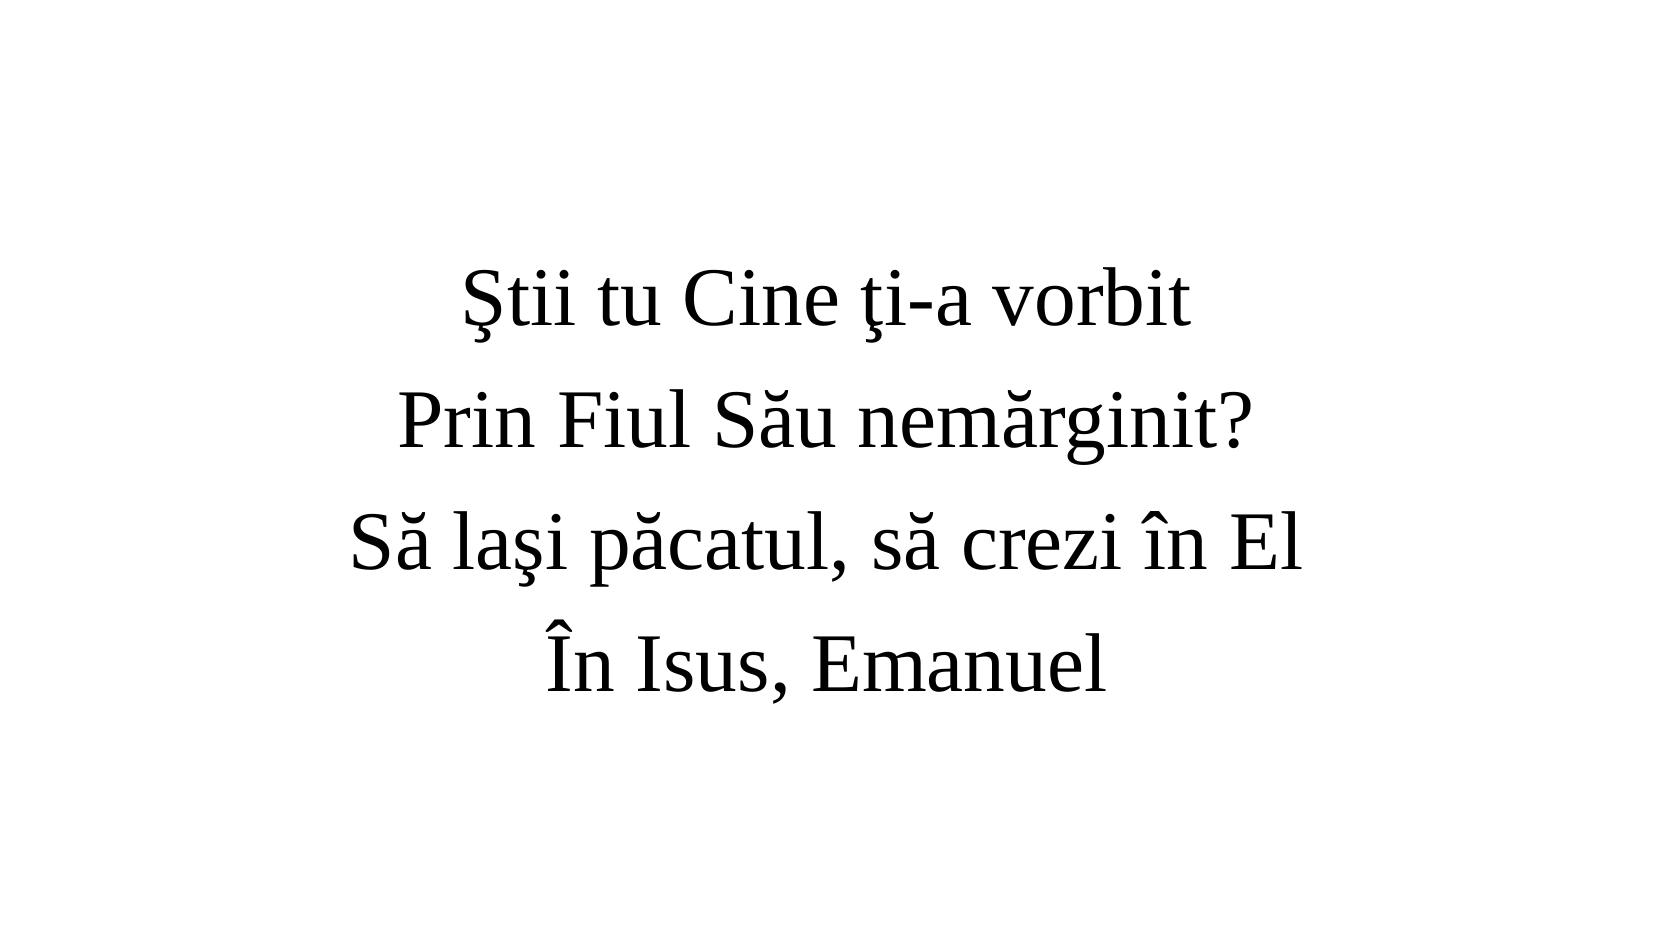

# Ştii tu Cine ţi-a vorbit
Prin Fiul Său nemărginit?
Să laşi păcatul, să crezi în El
În Isus, Emanuel